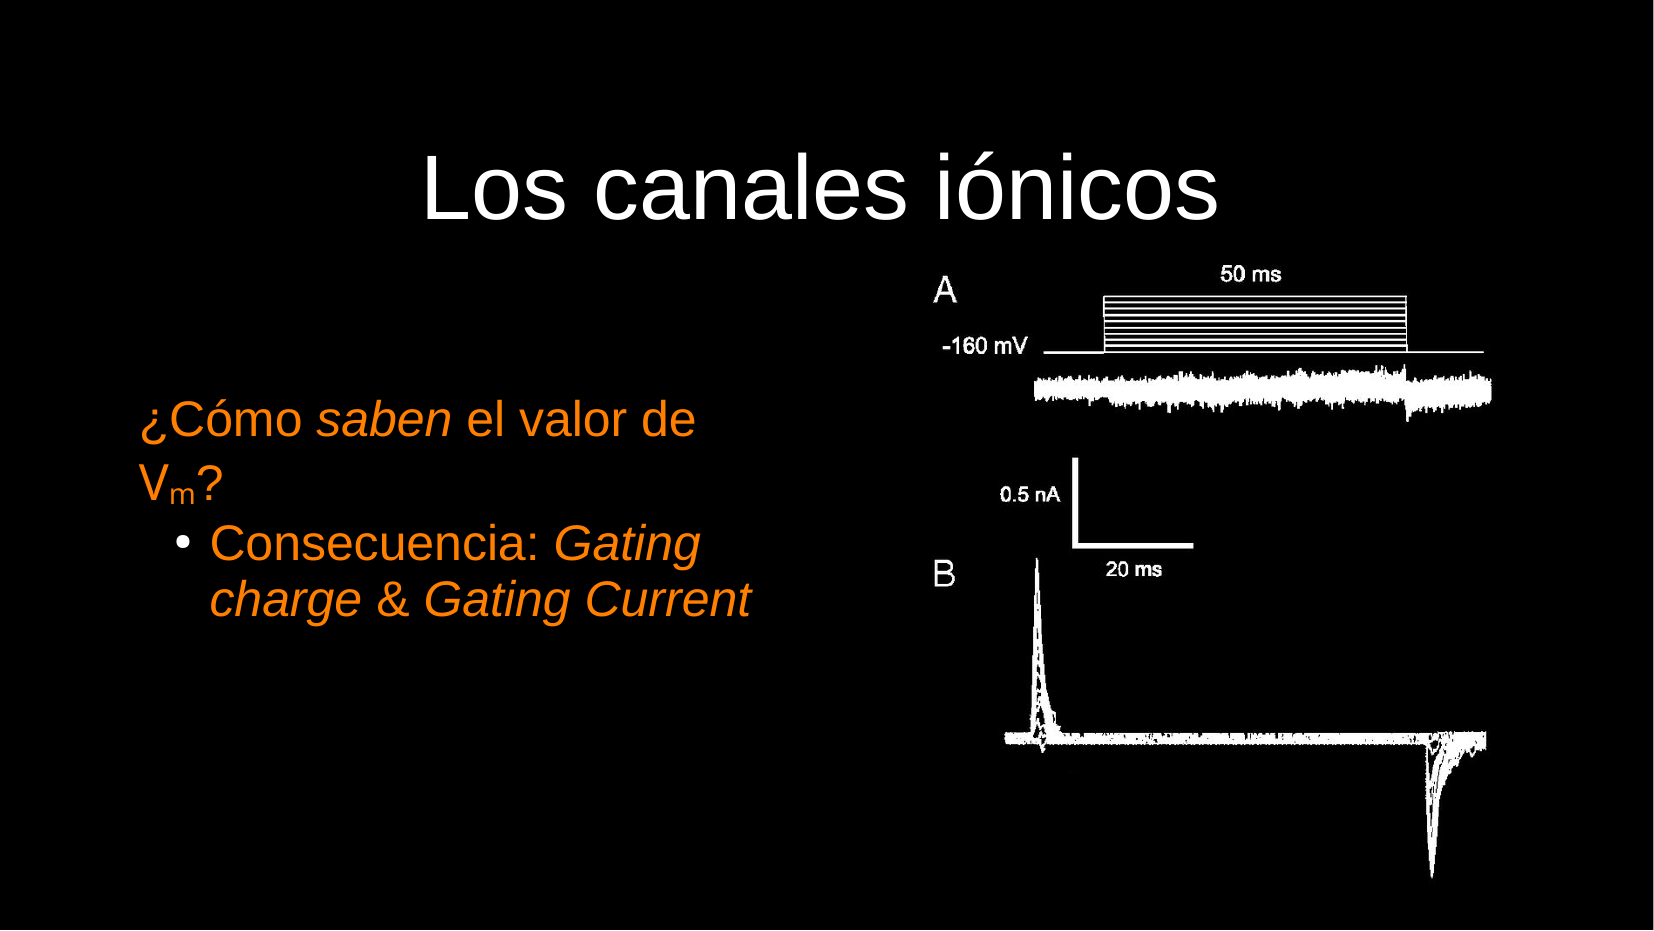

# Los canales iónicos
¿Cómo saben el valor de Vm?
Consecuencia: Gating charge & Gating Current